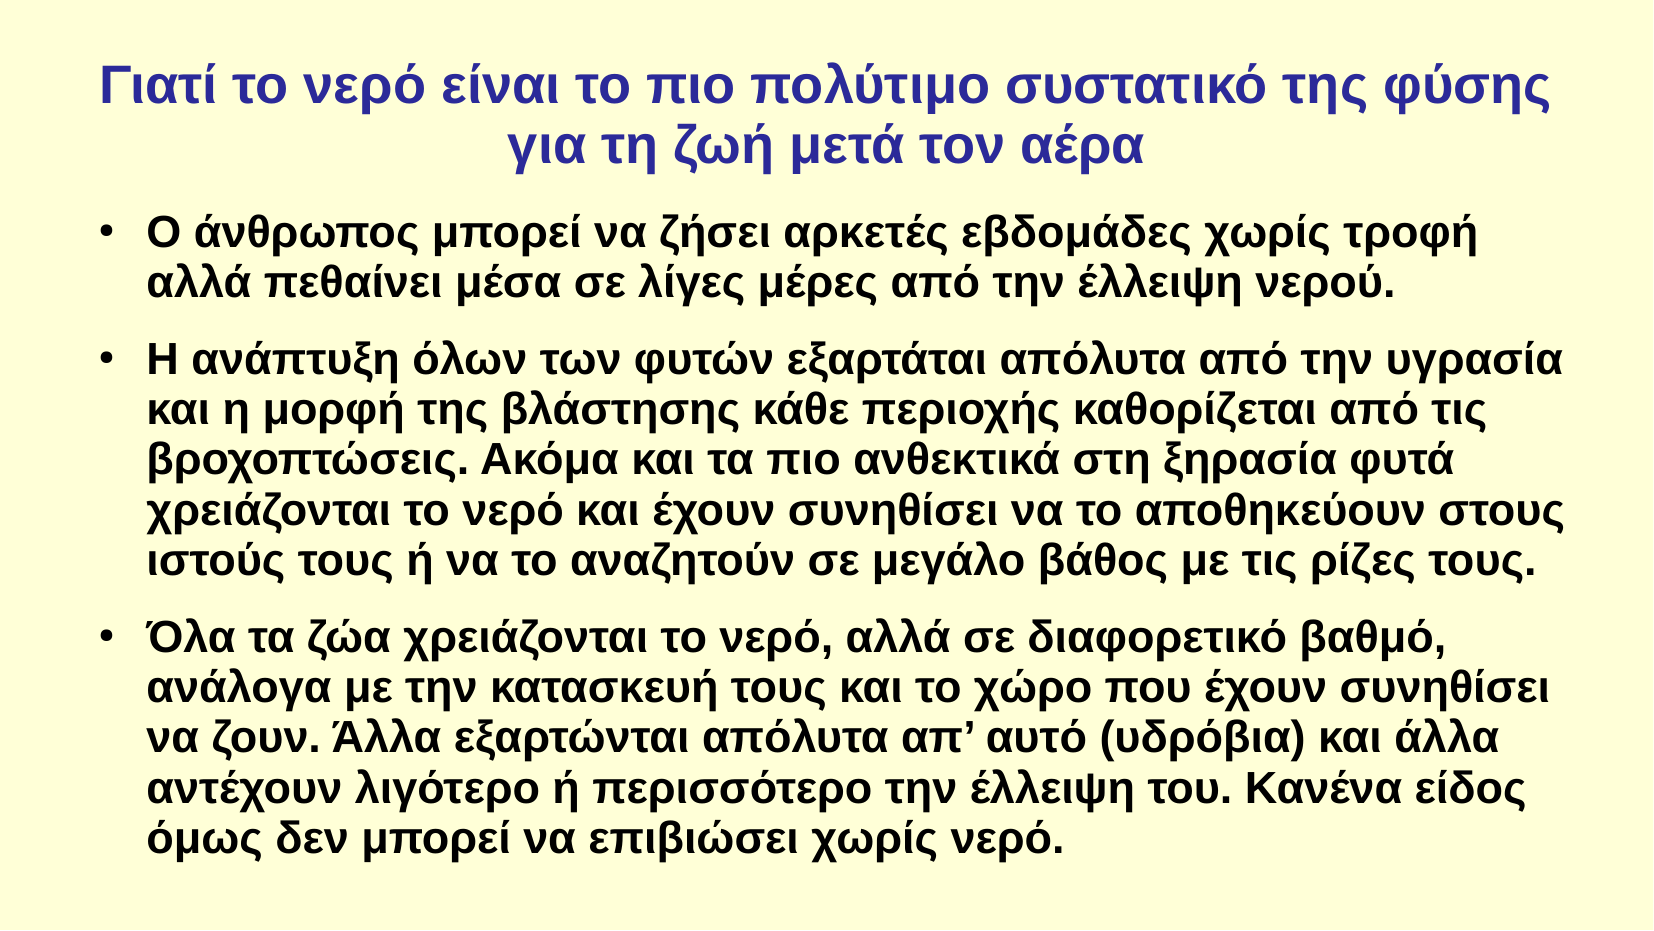

# Γιατί το νερό είναι το πιο πολύτιμο συστατικό της φύσης για τη ζωή μετά τον αέρα
Ο άνθρωπος μπορεί να ζήσει αρκετές εβδομάδες χωρίς τροφή αλλά πεθαίνει μέσα σε λίγες μέρες από την έλλειψη νερού.
Η ανάπτυξη όλων των φυτών εξαρτάται απόλυτα από την υγρασία και η μορφή της βλάστησης κάθε περιοχής καθορίζεται από τις βροχοπτώσεις. Ακόμα και τα πιο ανθεκτικά στη ξηρασία φυτά χρειάζονται το νερό και έχουν συνηθίσει να το αποθηκεύουν στους ιστούς τους ή να το αναζητούν σε μεγάλο βάθος με τις ρίζες τους.
Όλα τα ζώα χρειάζονται το νερό, αλλά σε διαφορετικό βαθμό, ανάλογα με την κατασκευή τους και το χώρο που έχουν συνηθίσει να ζουν. Άλλα εξαρτώνται απόλυτα απ’ αυτό (υδρόβια) και άλλα αντέχουν λιγότερο ή περισσότερο την έλλειψη του. Κανένα είδος όμως δεν μπορεί να επιβιώσει χωρίς νερό.